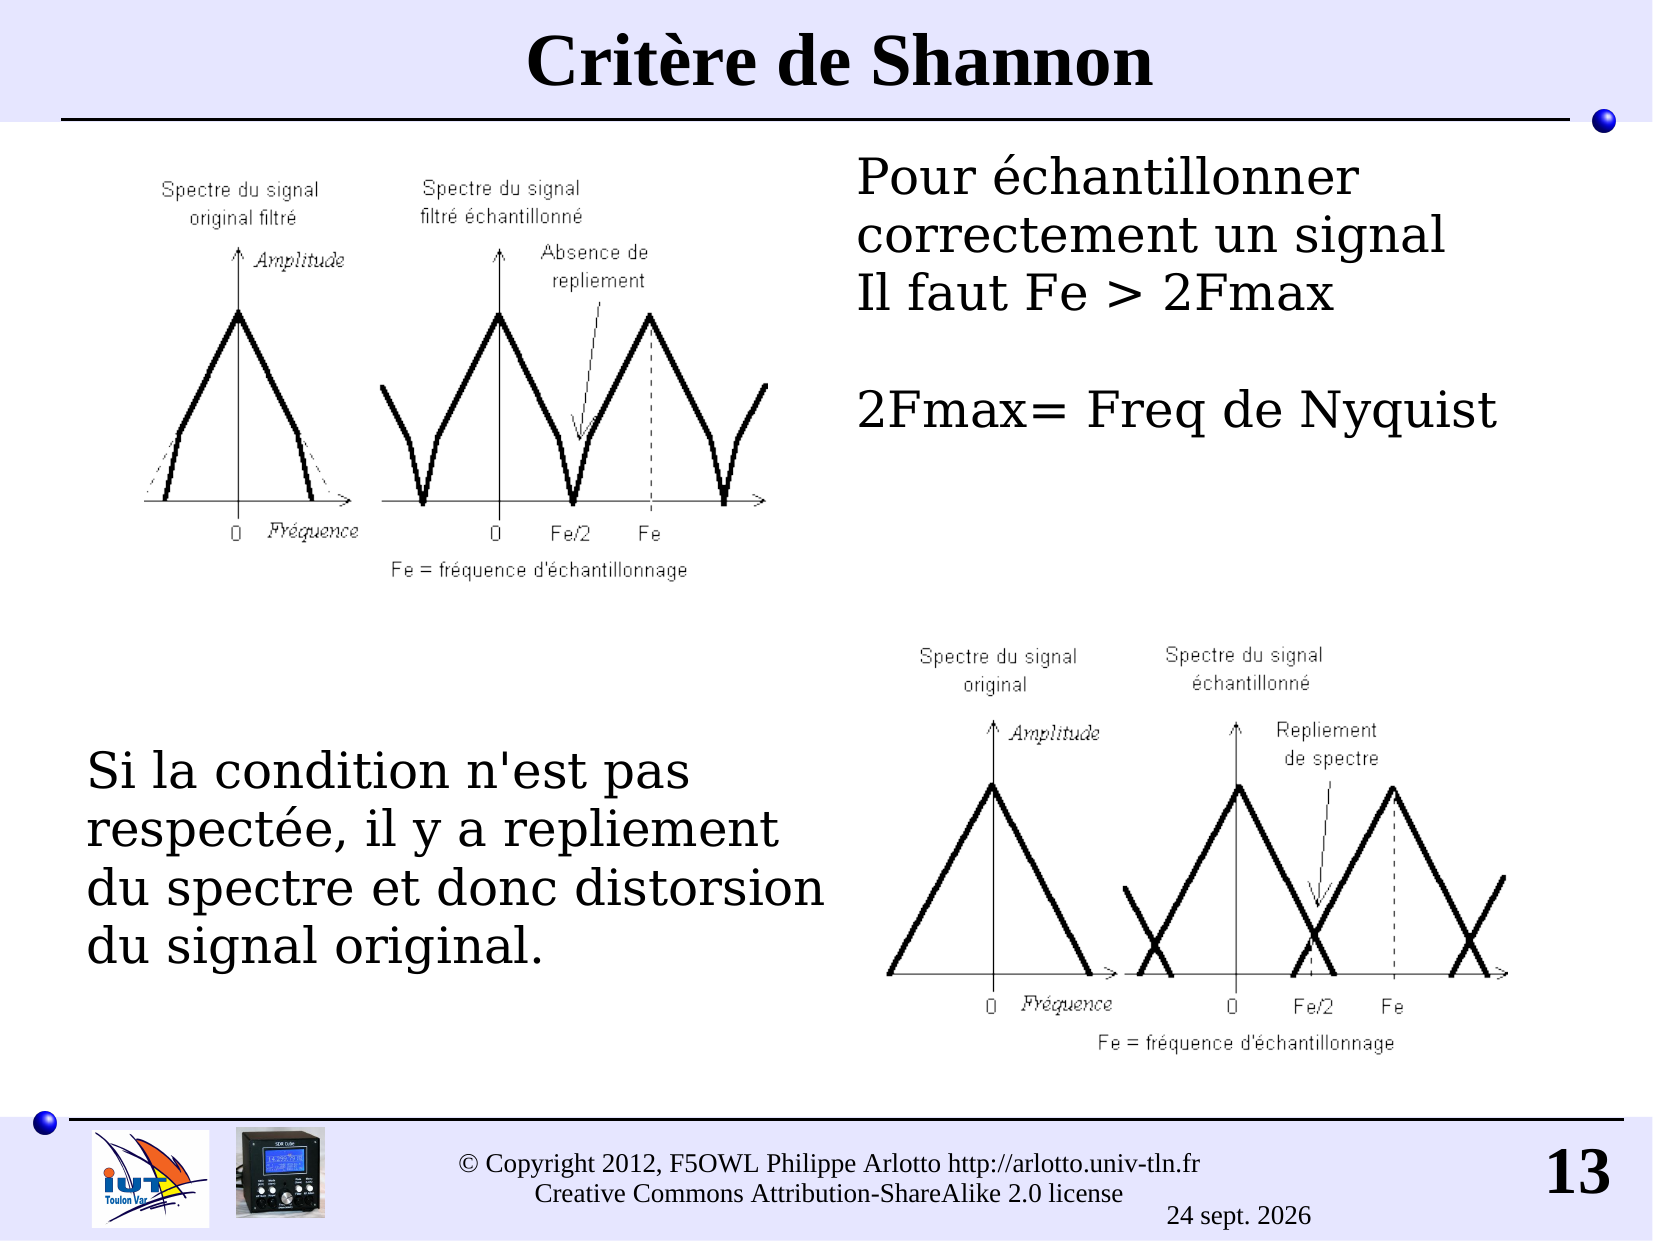

# Critère de Shannon
Pour échantillonner
correctement un signal
Il faut Fe > 2Fmax
2Fmax= Freq de Nyquist
Si la condition n'est pas
respectée, il y a repliement
du spectre et donc distorsion
du signal original.